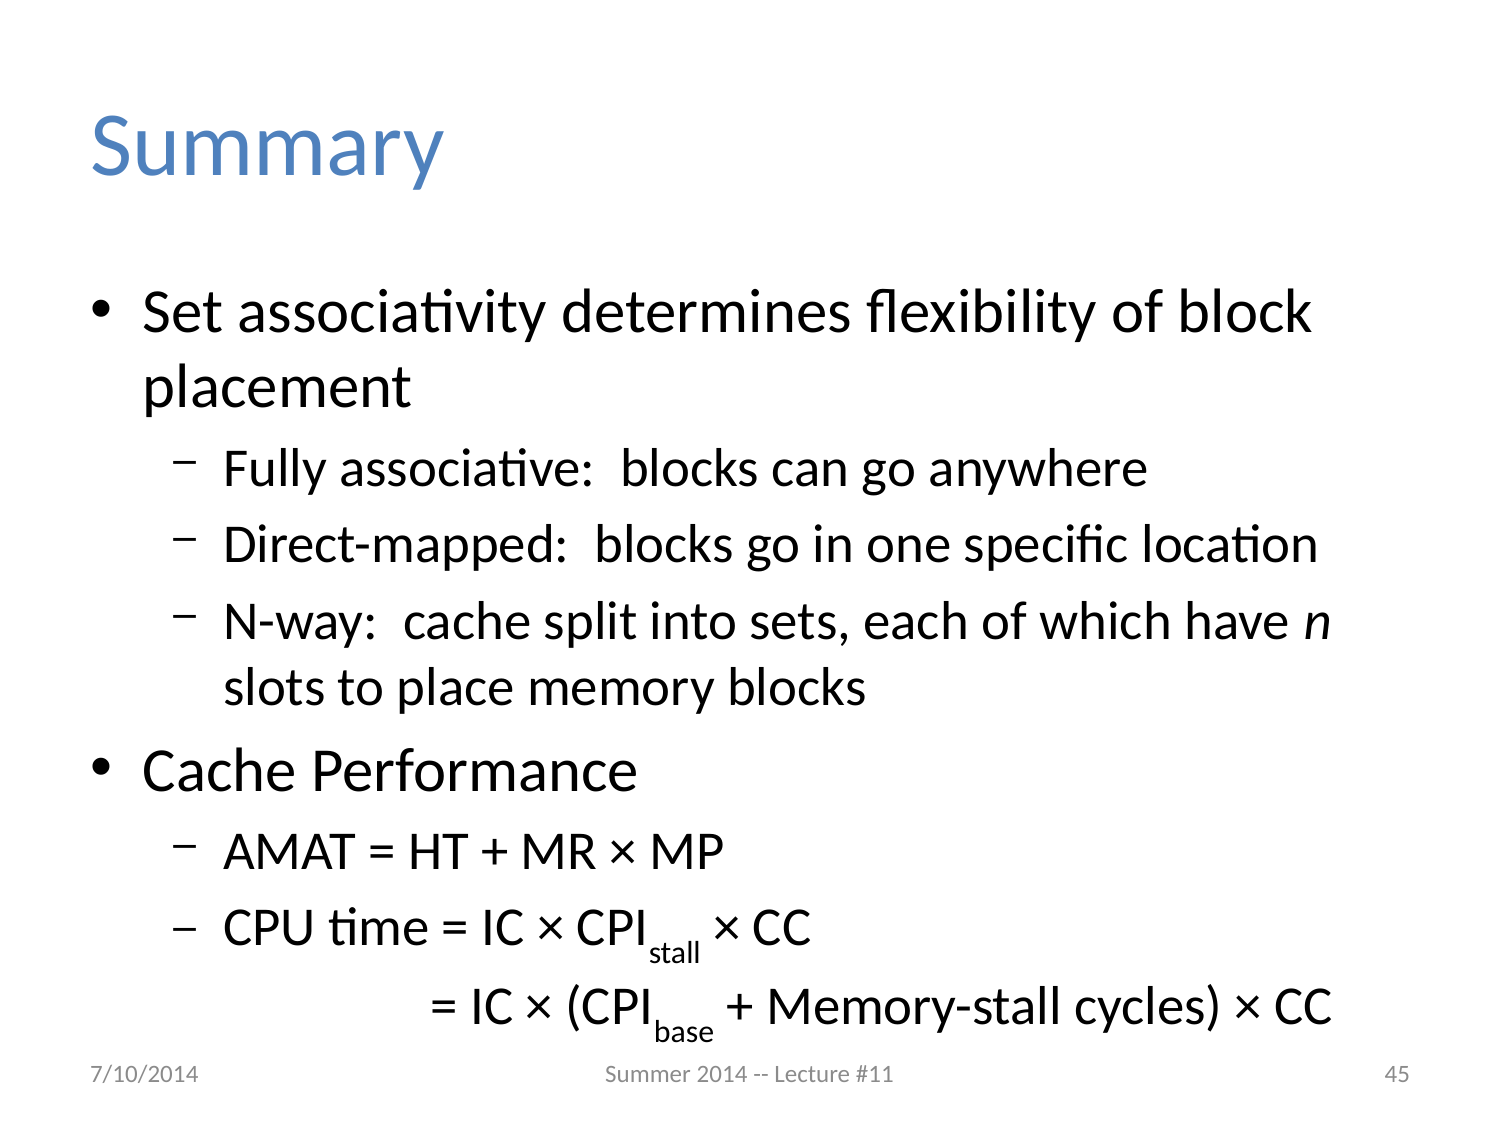

# Summary
Set associativity determines flexibility of block placement
Fully associative: blocks can go anywhere
Direct-mapped: blocks go in one specific location
N-way: cache split into sets, each of which have n slots to place memory blocks
Cache Performance
AMAT = HT + MR × MP
CPU time = IC × CPIstall × CC
 		 = IC × (CPIbase + Memory-stall cycles) × CC
7/10/2014
Summer 2014 -- Lecture #11